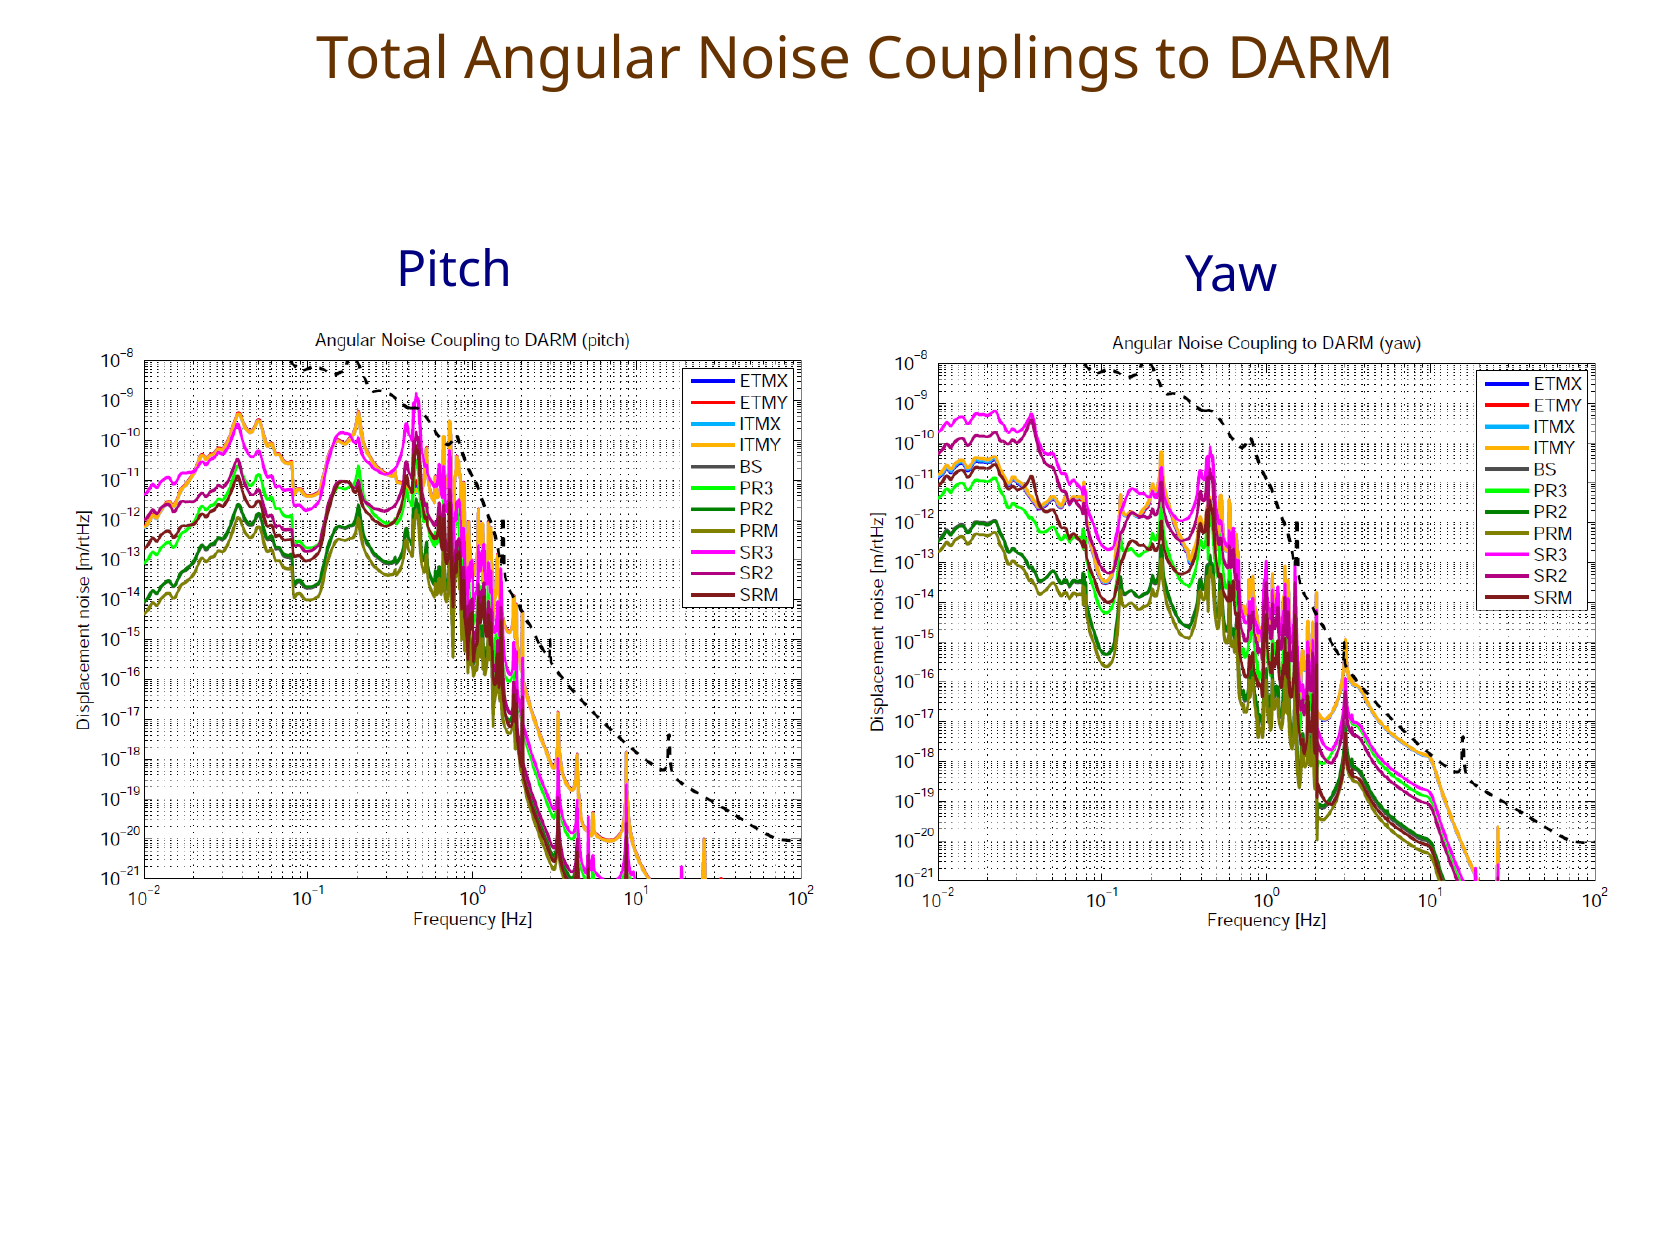

Total Angular Noise Couplings to DARM
Pitch
Yaw